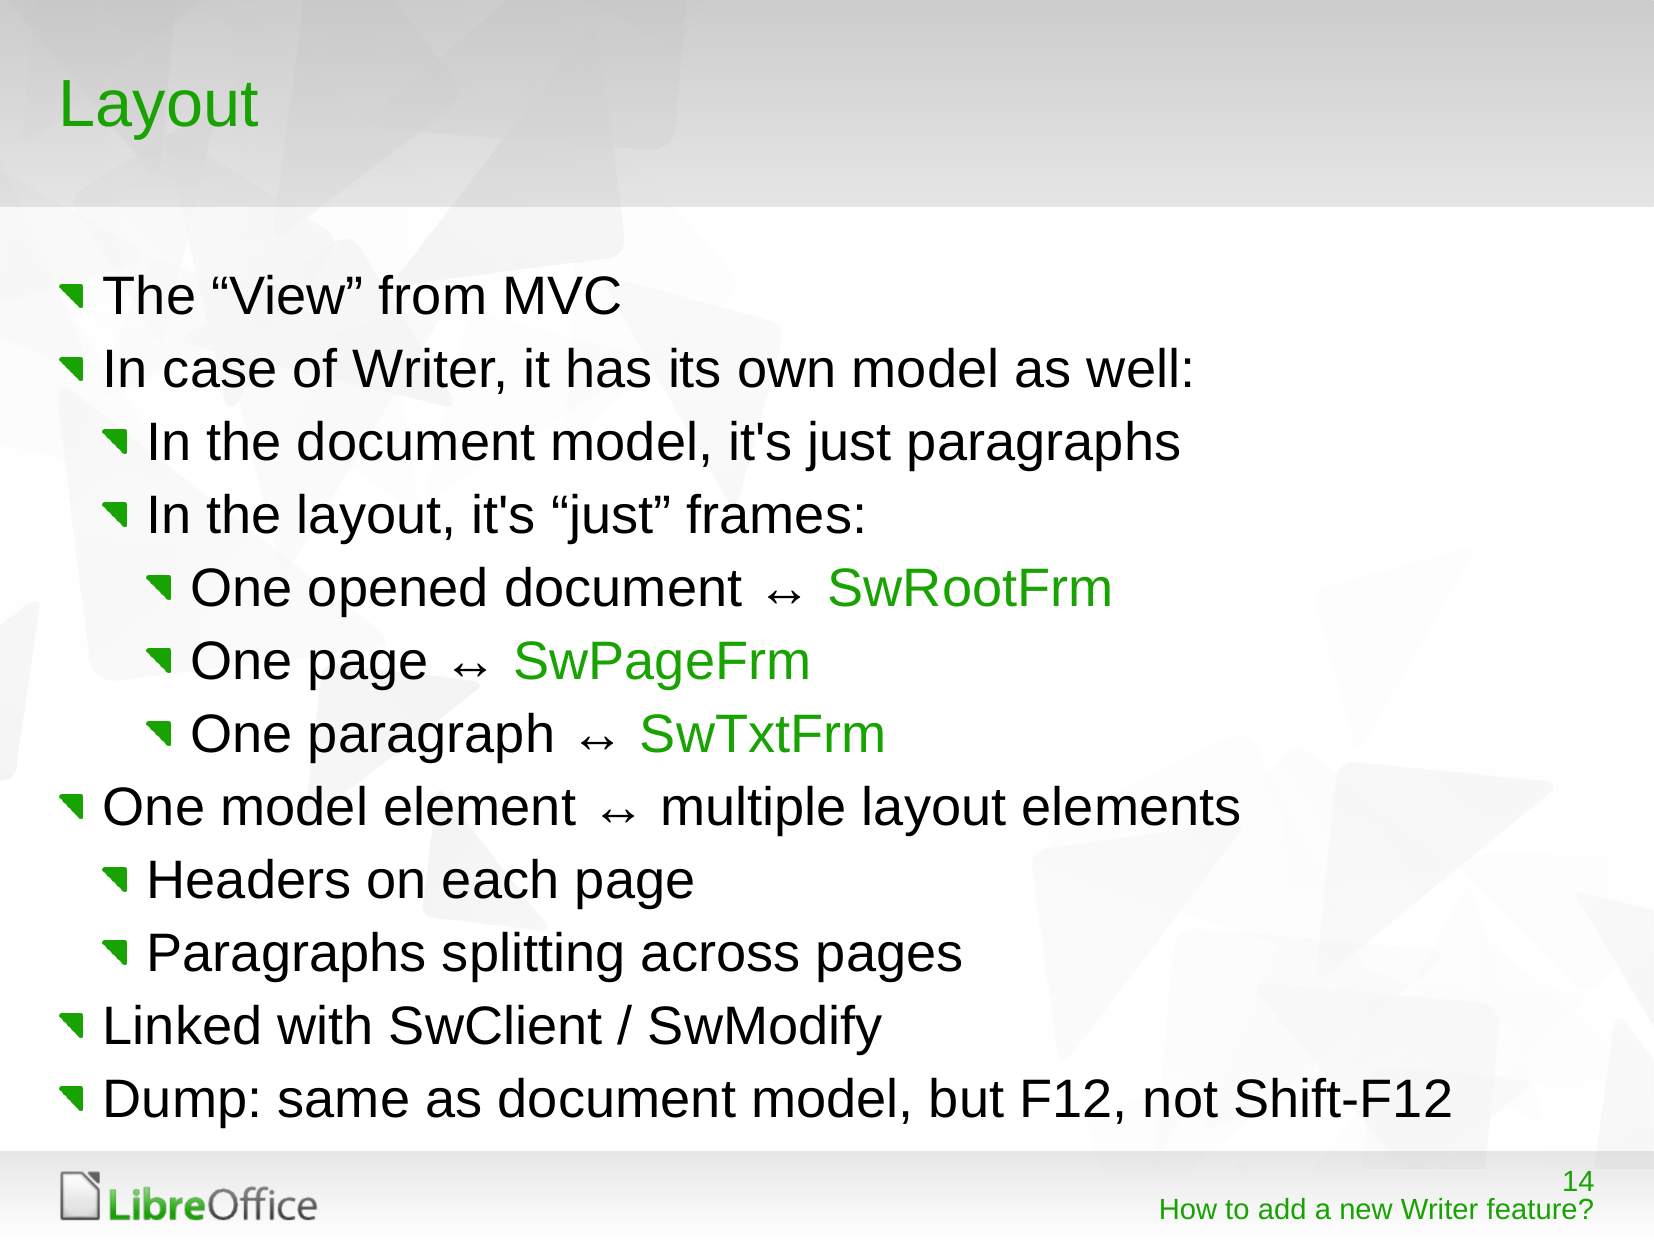

# Layout
The “View” from MVC
In case of Writer, it has its own model as well:
In the document model, it's just paragraphs
In the layout, it's “just” frames:
One opened document ↔ SwRootFrm
One page ↔ SwPageFrm
One paragraph ↔ SwTxtFrm
One model element ↔ multiple layout elements
Headers on each page
Paragraphs splitting across pages
Linked with SwClient / SwModify
Dump: same as document model, but F12, not Shift-F12
14
How to add a new Writer feature?